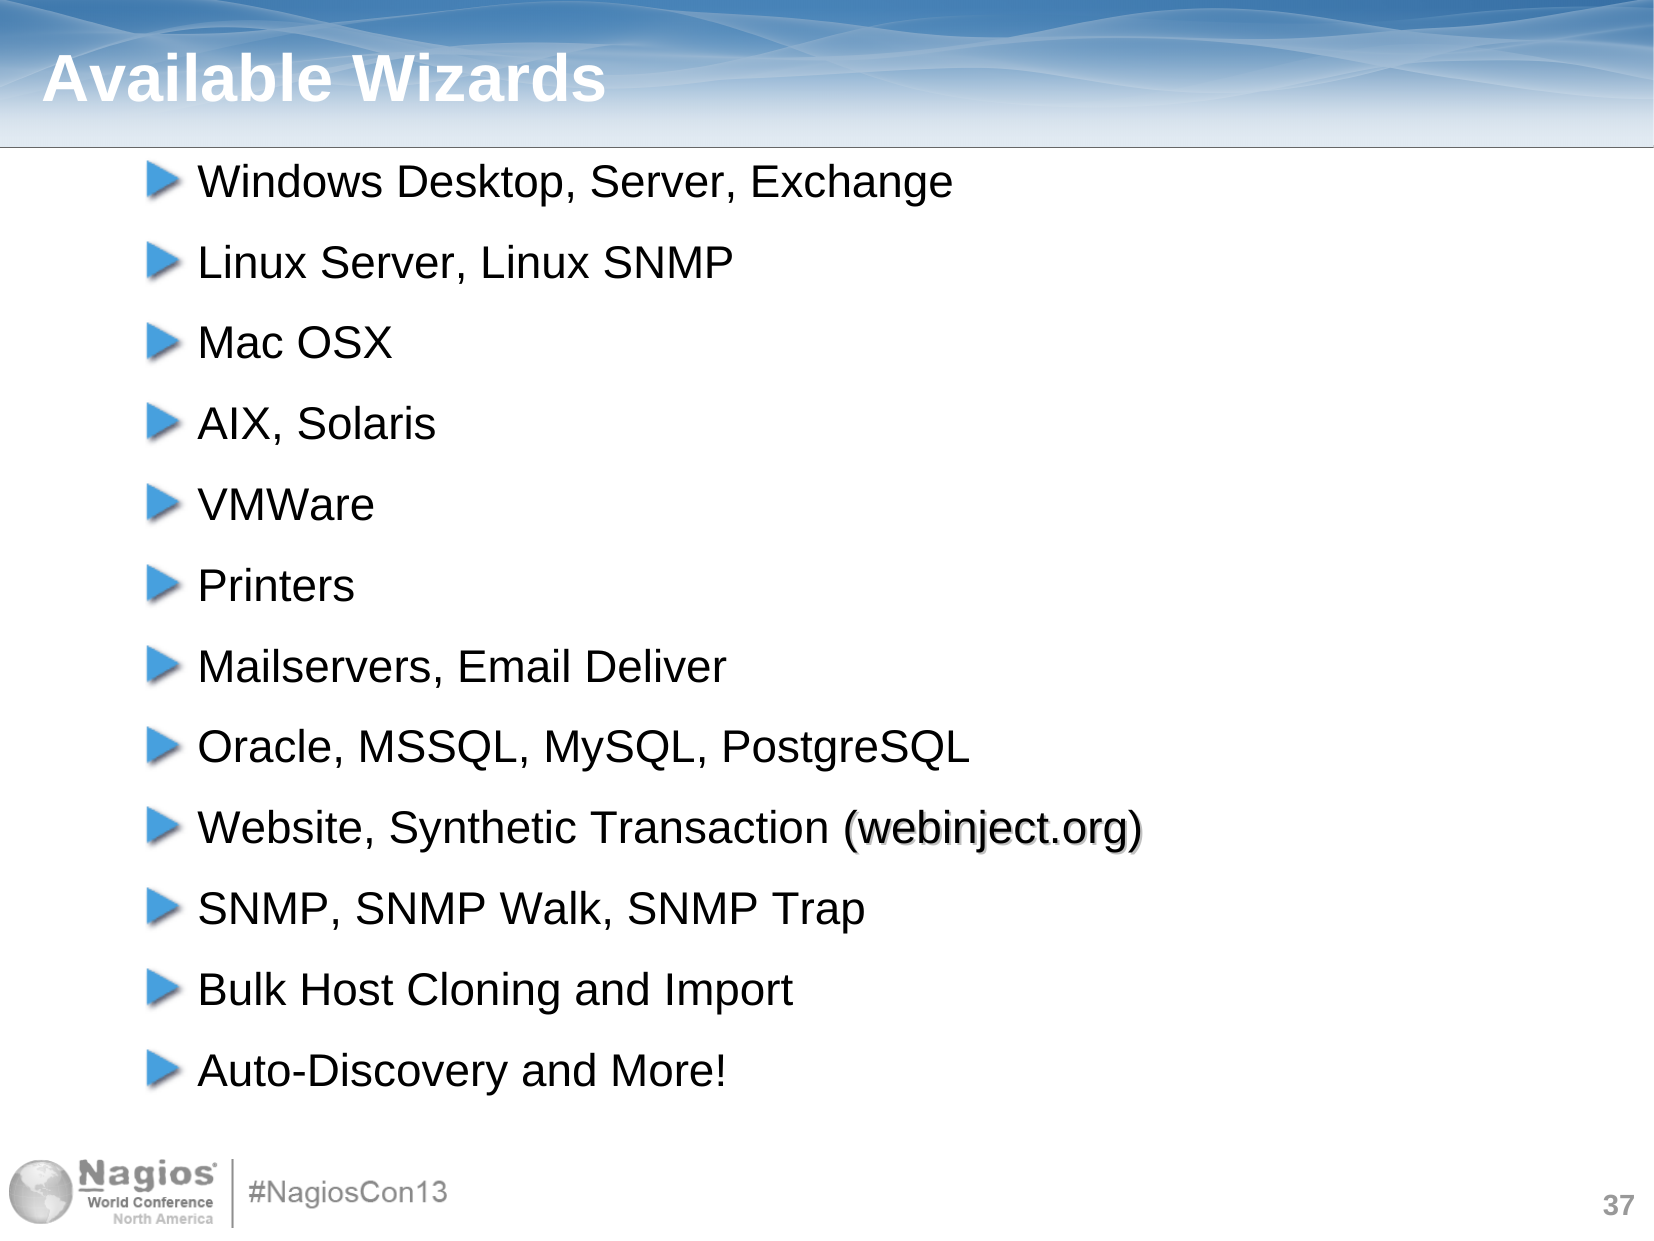

# Available Wizards
Windows Desktop, Server, Exchange
Linux Server, Linux SNMP
Mac OSX
AIX, Solaris
VMWare
Printers
Mailservers, Email Deliver
Oracle, MSSQL, MySQL, PostgreSQL
Website, Synthetic Transaction (webinject.org)
SNMP, SNMP Walk, SNMP Trap
Bulk Host Cloning and Import
Auto-Discovery and More!
37